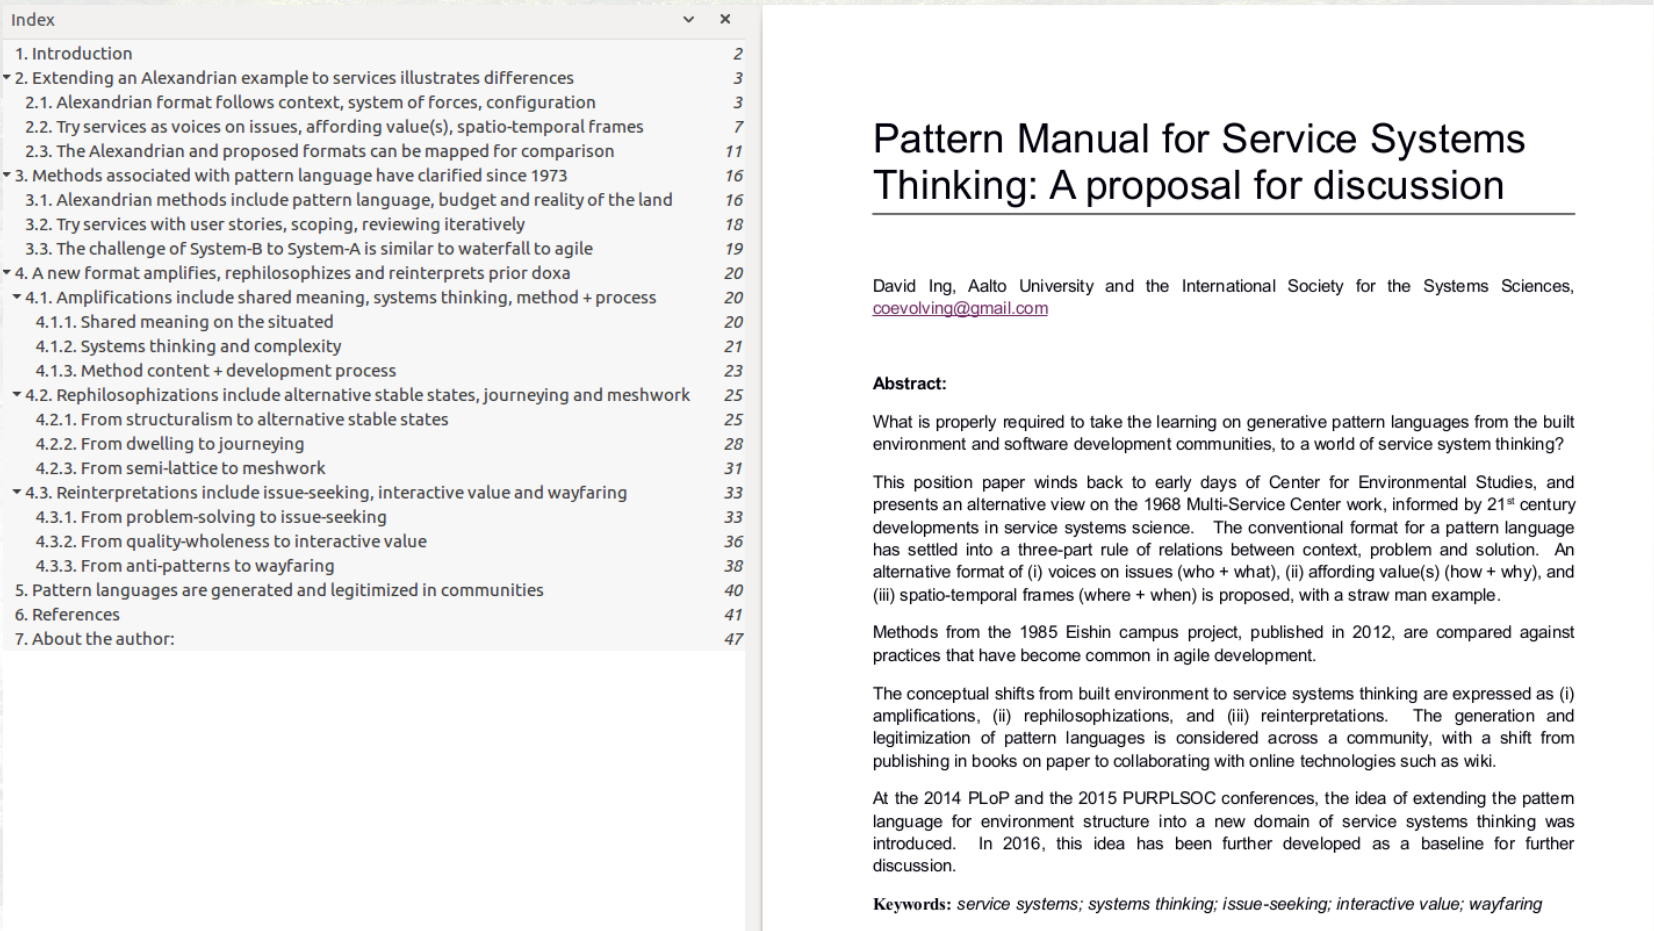

# Paper as submitted to proceedings
Service Systems Thinking
March 2017
16